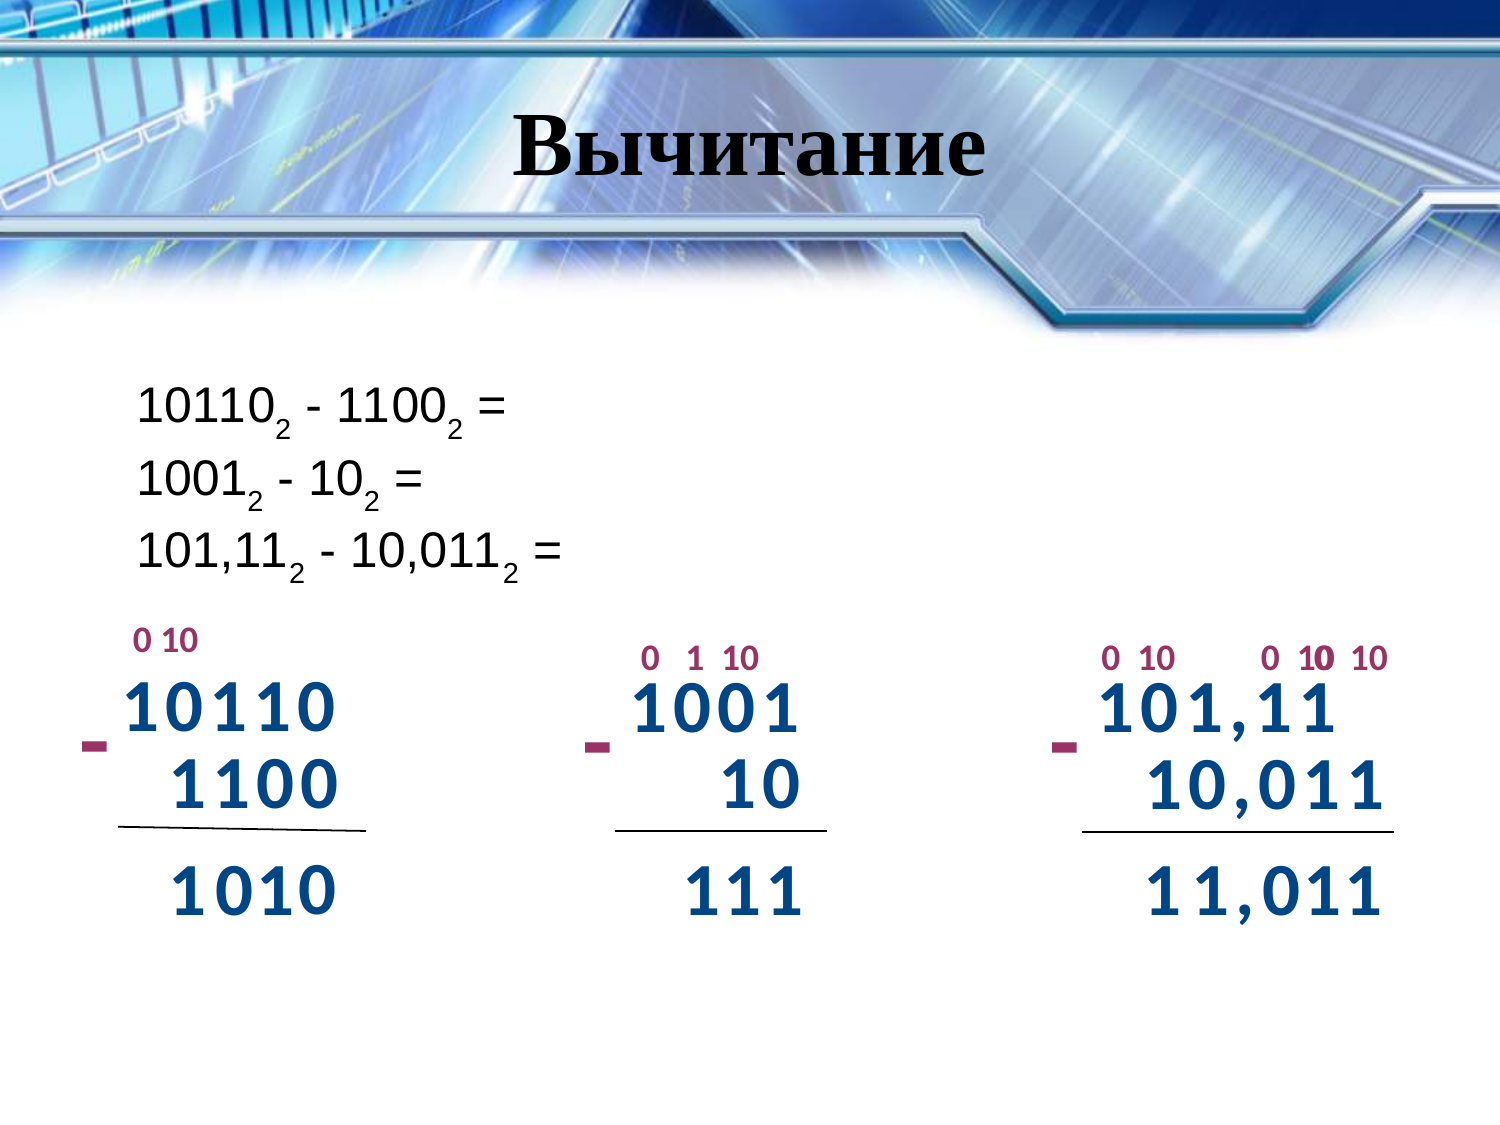

# Вычитание
101102 - 11002 =
10012 - 102 =
101,112 - 10,0112 =
0 10
0 1 10
0 10
0 10
0 10
10110
1001
101,11
-
-
-
1100
10
10,011
0
1
0
1
1
1
1
1
1
0
1,
1